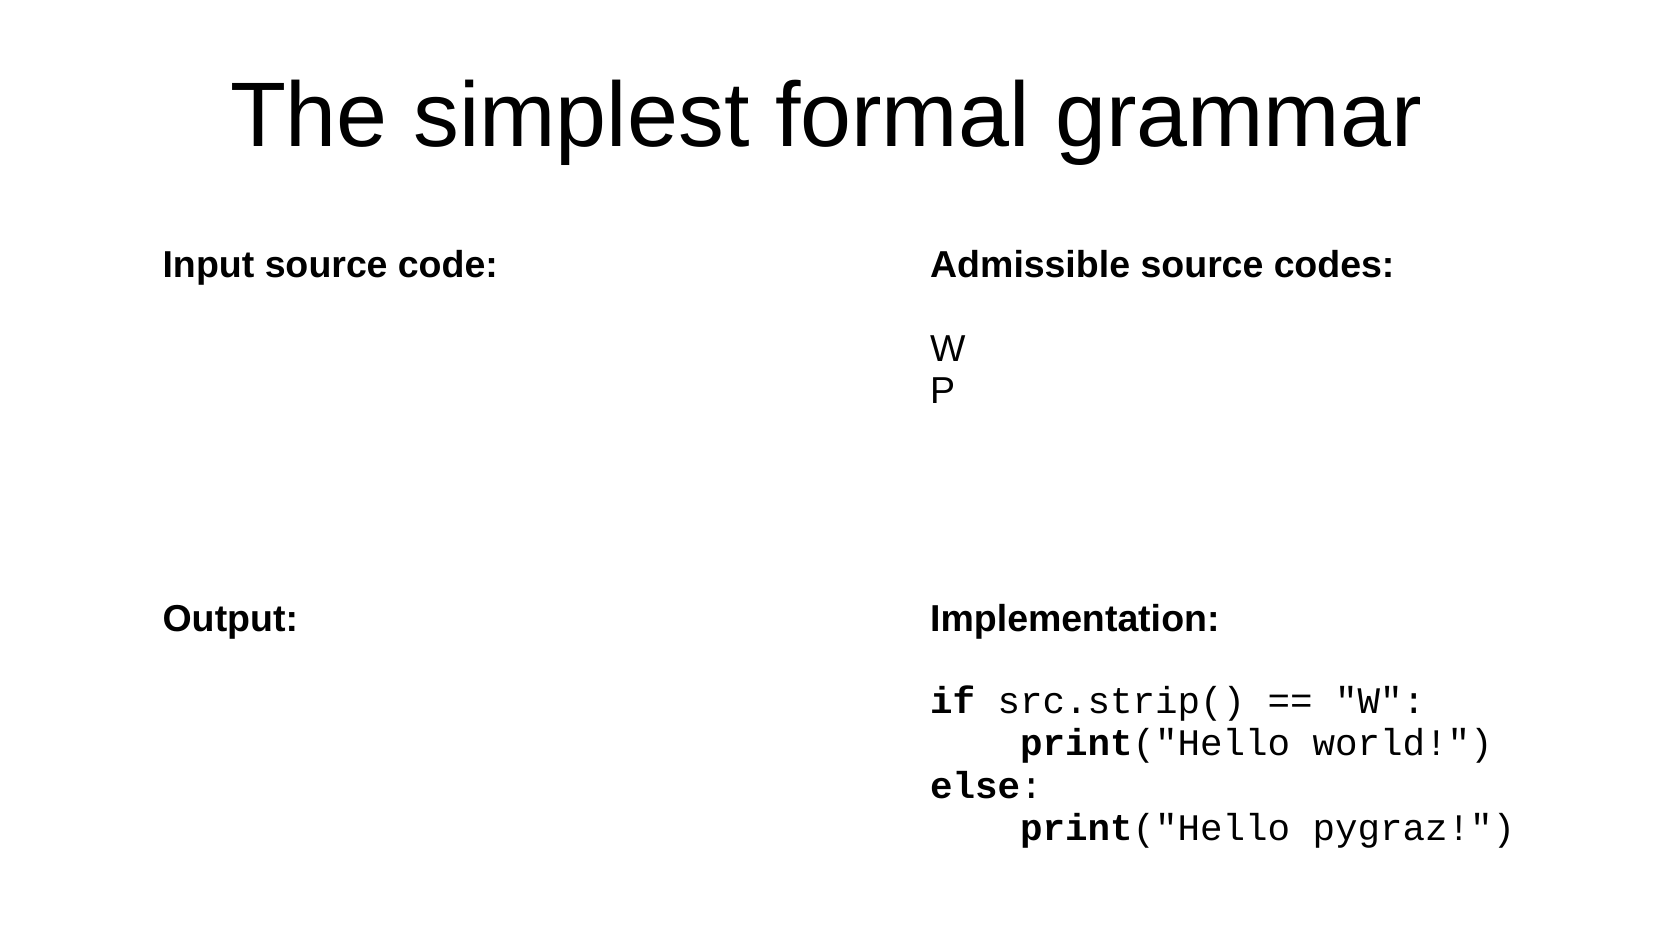

# The simplest formal grammar
Input source code:
Admissible source codes:
W
P
Output:
Implementation:
if src.strip() == "W":
 print("Hello world!")
else:
 print("Hello pygraz!")